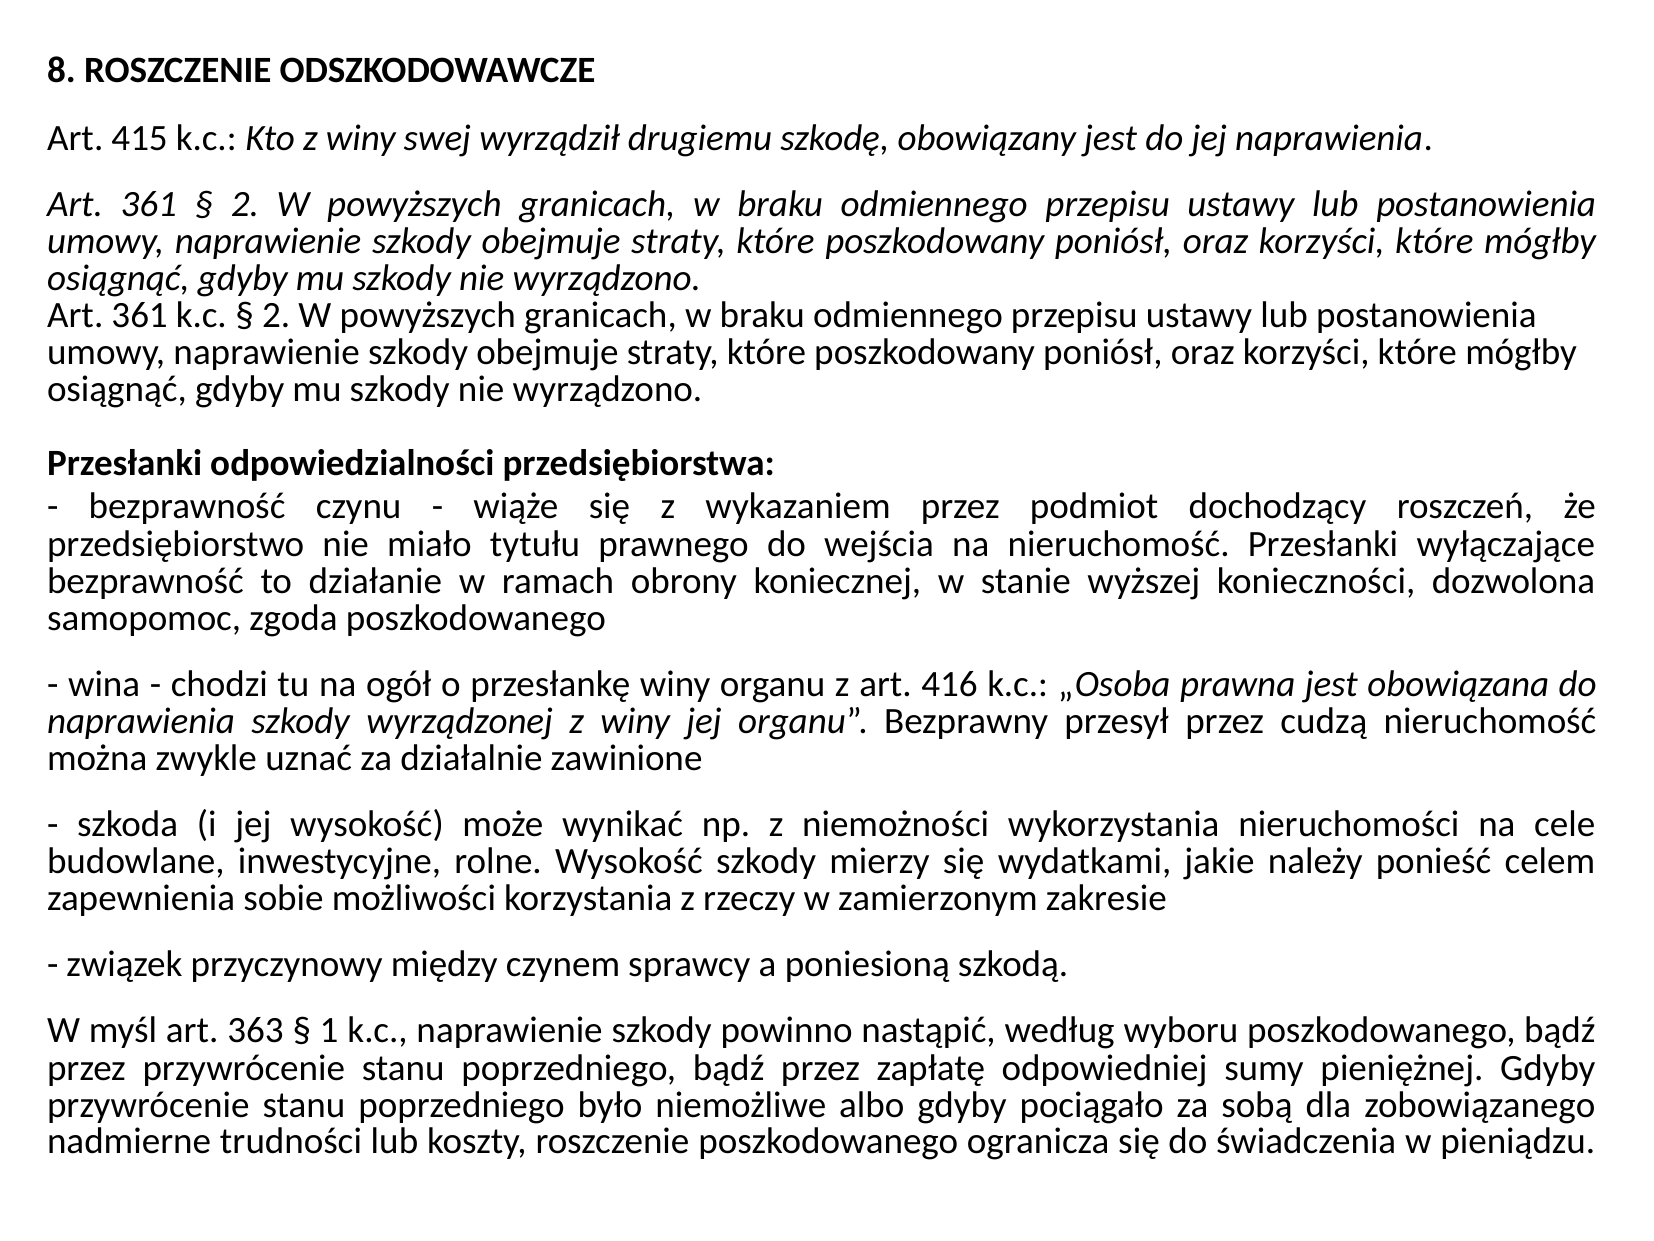

#
8. ROSZCZENIE ODSZKODOWAWCZE
Art. 415 k.c.: Kto z winy swej wyrządził drugiemu szkodę, obowiązany jest do jej naprawienia.
Art. 361 § 2. W powyższych granicach, w braku odmiennego przepisu ustawy lub postanowienia umowy, naprawienie szkody obejmuje straty, które poszkodowany poniósł, oraz korzyści, które mógłby osiągnąć, gdyby mu szkody nie wyrządzono.
Art. 361 k.c. § 2. W powyższych granicach, w braku odmiennego przepisu ustawy lub postanowienia umowy, naprawienie szkody obejmuje straty, które poszkodowany poniósł, oraz korzyści, które mógłby osiągnąć, gdyby mu szkody nie wyrządzono.
Przesłanki odpowiedzialności przedsiębiorstwa:
- bezprawność czynu - wiąże się z wykazaniem przez podmiot dochodzący roszczeń, że przedsiębiorstwo nie miało tytułu prawnego do wejścia na nieruchomość. Przesłanki wyłączające bezprawność to działanie w ramach obrony koniecznej, w stanie wyższej konieczności, dozwolona samopomoc, zgoda poszkodowanego
- wina - chodzi tu na ogół o przesłankę winy organu z art. 416 k.c.: „Osoba prawna jest obowiązana do naprawienia szkody wyrządzonej z winy jej organu”. Bezprawny przesył przez cudzą nieruchomość można zwykle uznać za działalnie zawinione
- szkoda (i jej wysokość) może wynikać np. z niemożności wykorzystania nieruchomości na cele budowlane, inwestycyjne, rolne. Wysokość szkody mierzy się wydatkami, jakie należy ponieść celem zapewnienia sobie możliwości korzystania z rzeczy w zamierzonym zakresie
- związek przyczynowy między czynem sprawcy a poniesioną szkodą.
W myśl art. 363 § 1 k.c., naprawienie szkody powinno nastąpić, według wyboru poszkodowanego, bądź przez przywrócenie stanu poprzedniego, bądź przez zapłatę odpowiedniej sumy pieniężnej. Gdyby przywrócenie stanu poprzedniego było niemożliwe albo gdyby pociągało za sobą dla zobowiązanego nadmierne trudności lub koszty, roszczenie poszkodowanego ogranicza się do świadczenia w pieniądzu.